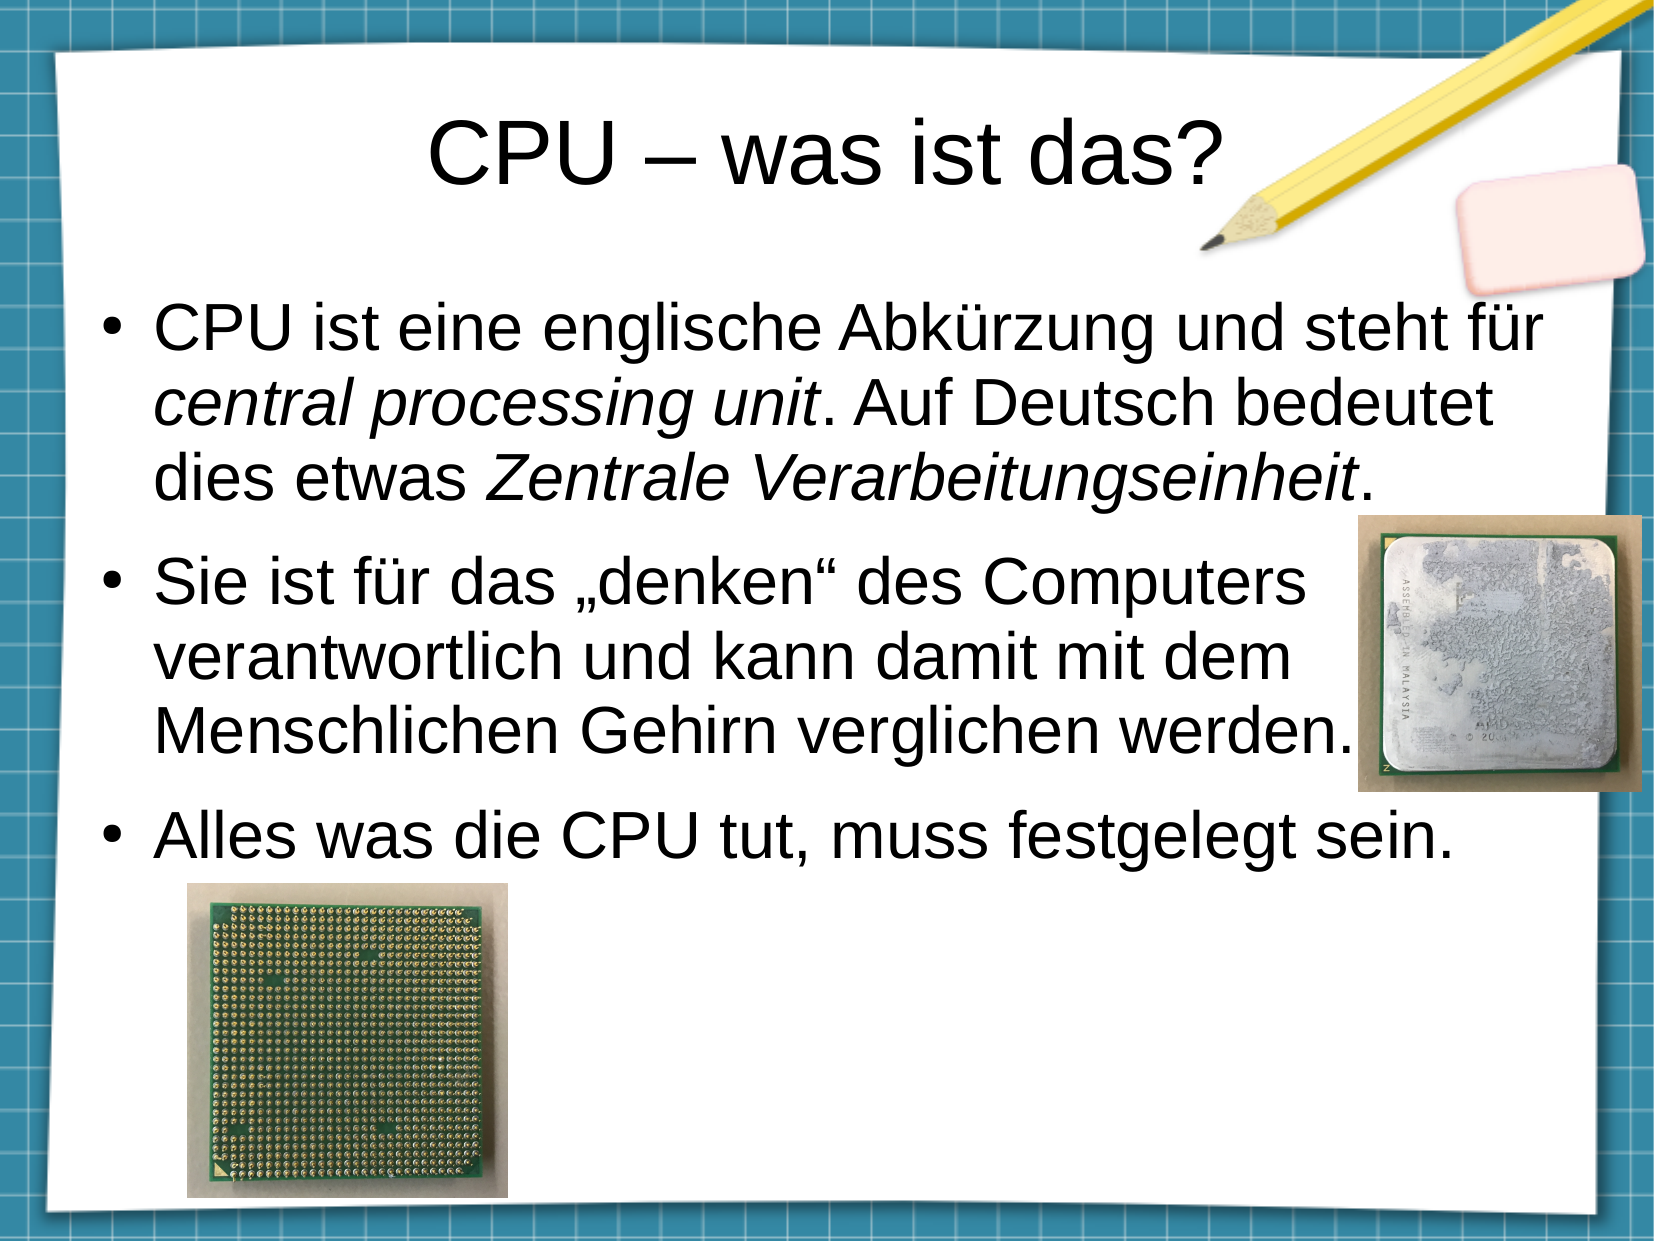

# CPU – was ist das?
CPU ist eine englische Abkürzung und steht für central processing unit. Auf Deutsch bedeutet dies etwas Zentrale Verarbeitungseinheit.
Sie ist für das „denken“ des Computers verantwortlich und kann damit mit dem Menschlichen Gehirn verglichen werden.
Alles was die CPU tut, muss festgelegt sein.